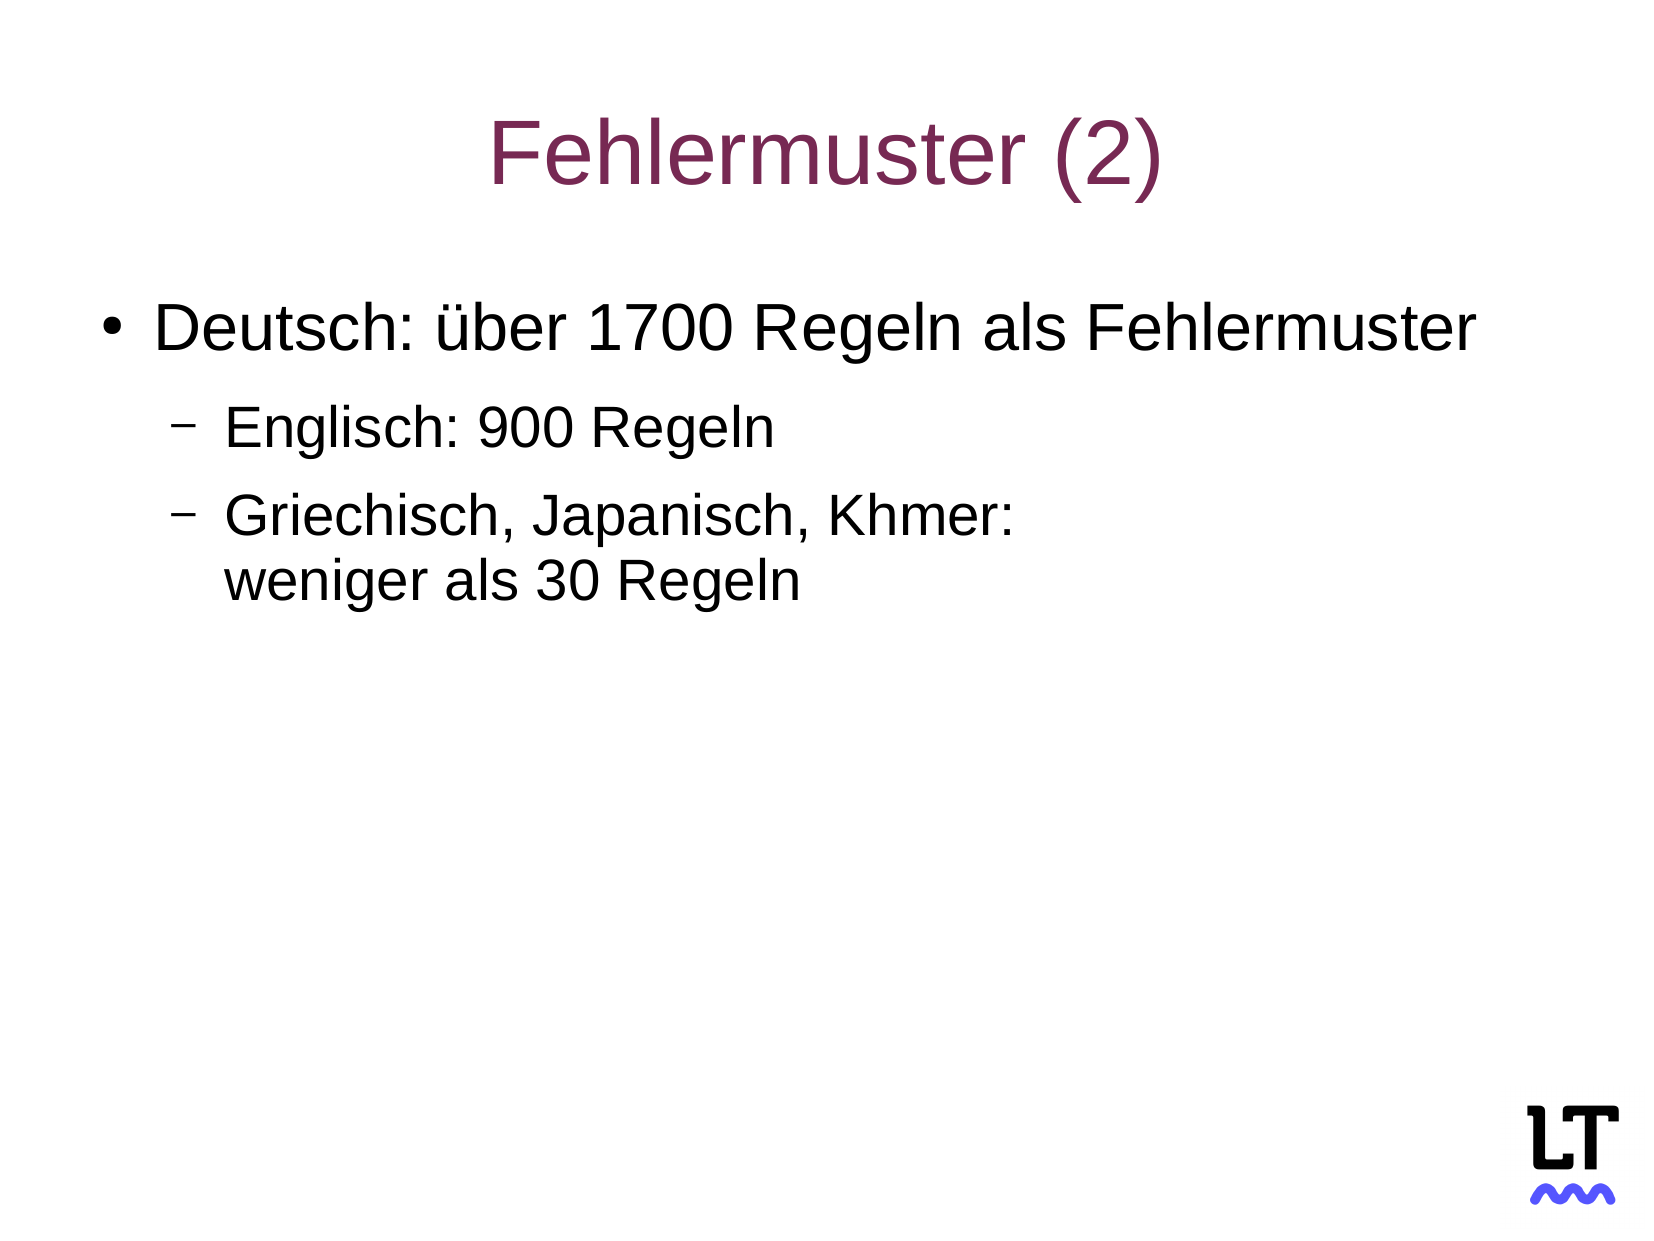

# Fehlermuster (2)
Deutsch: über 1700 Regeln als Fehlermuster
Englisch: 900 Regeln
Griechisch, Japanisch, Khmer:
weniger als 30 Regeln